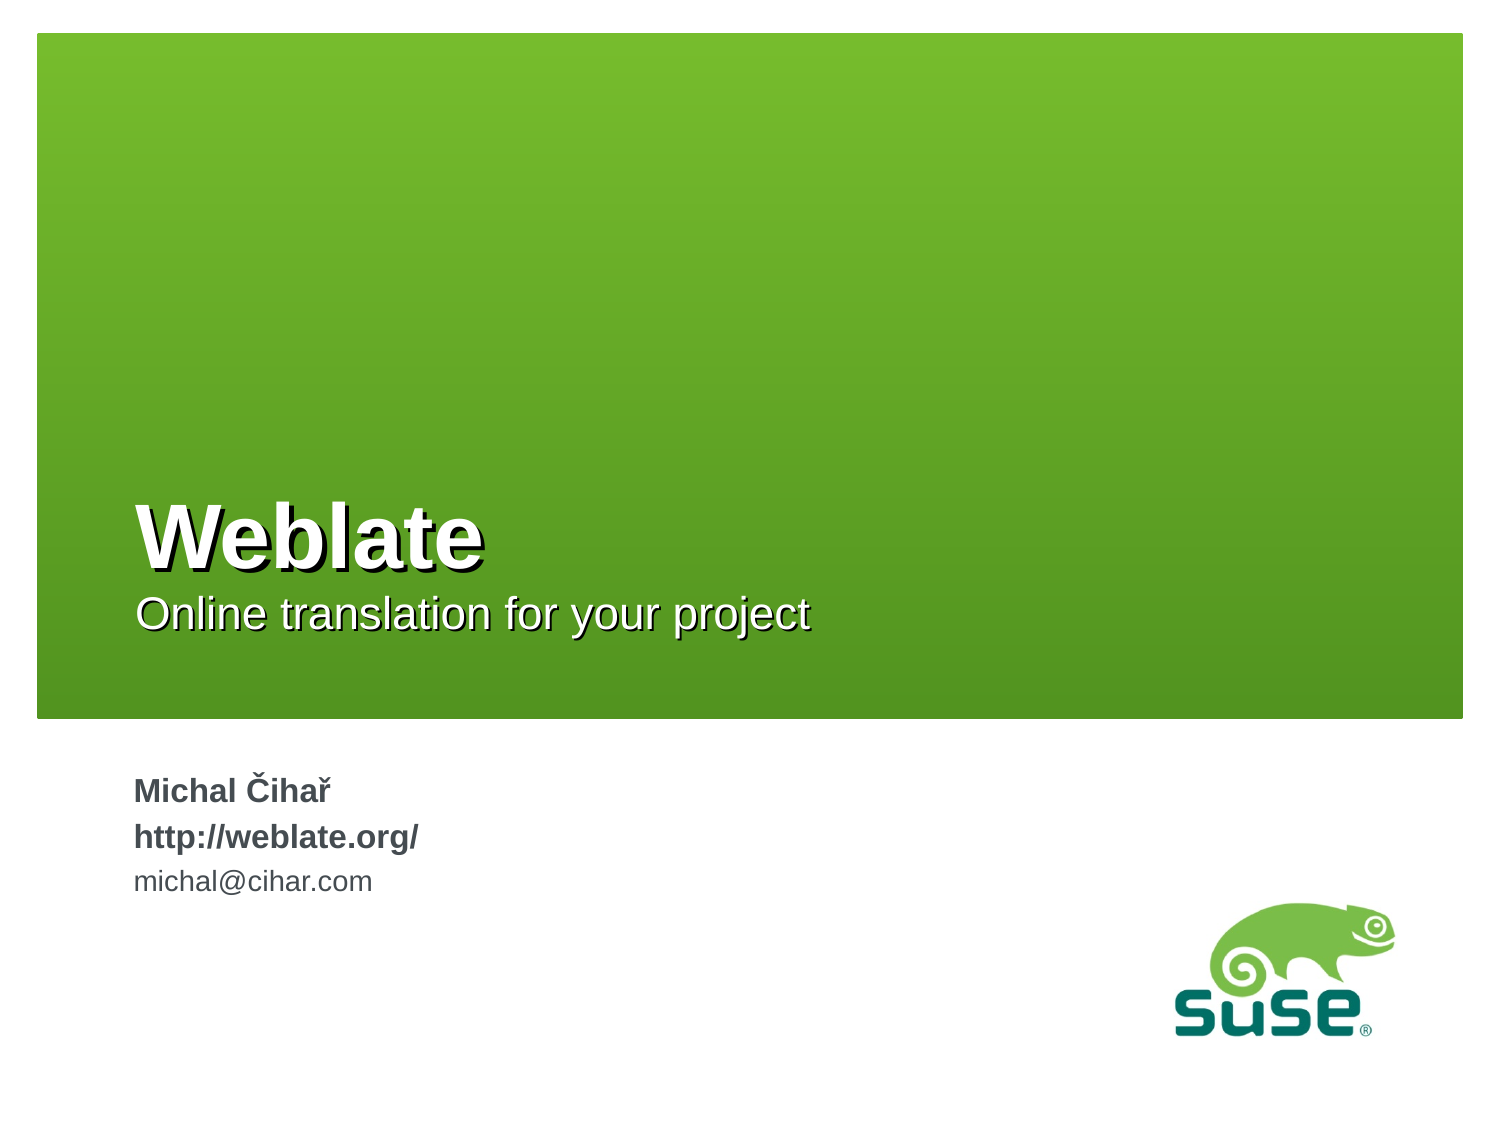

# Weblate Online translation for your project
Michal Čihař
http://weblate.org/
michal@cihar.com